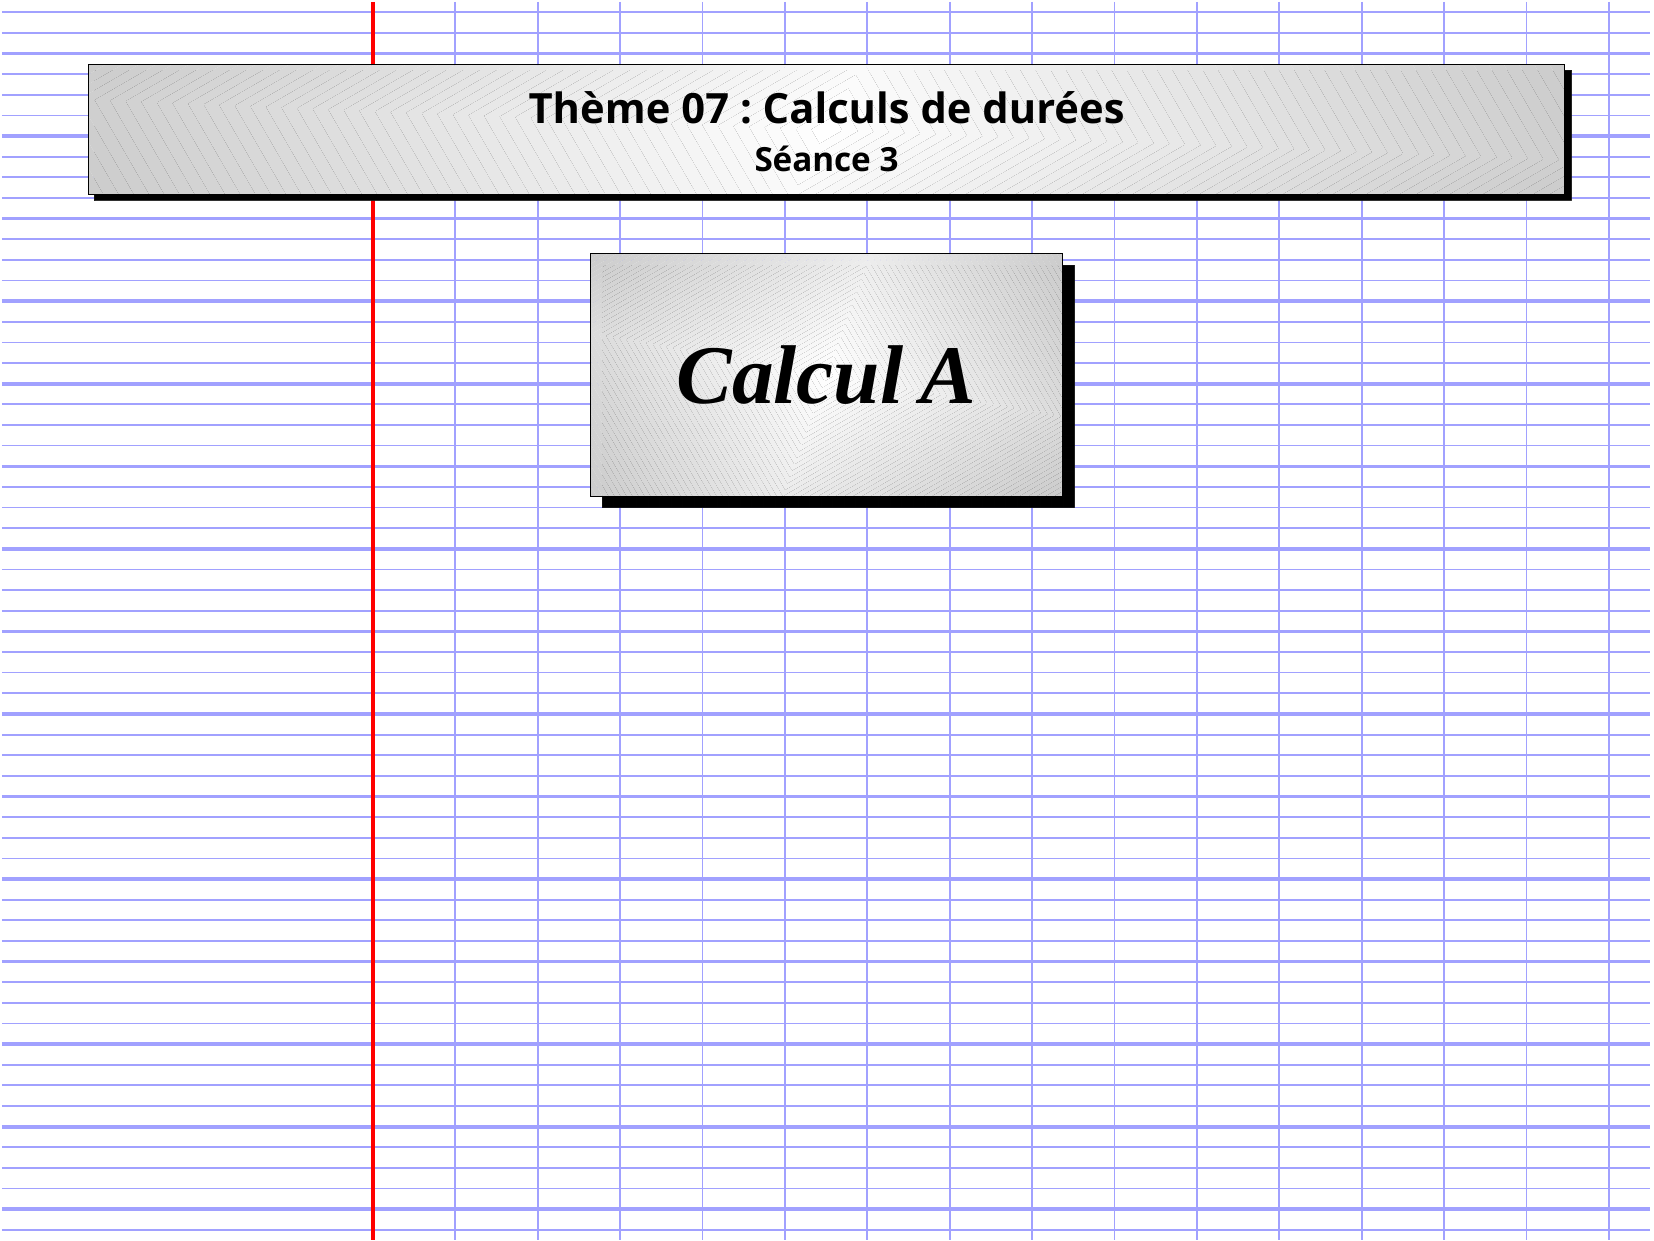

Thème 07 : Calculs de durées
Séance 3
Calcul A